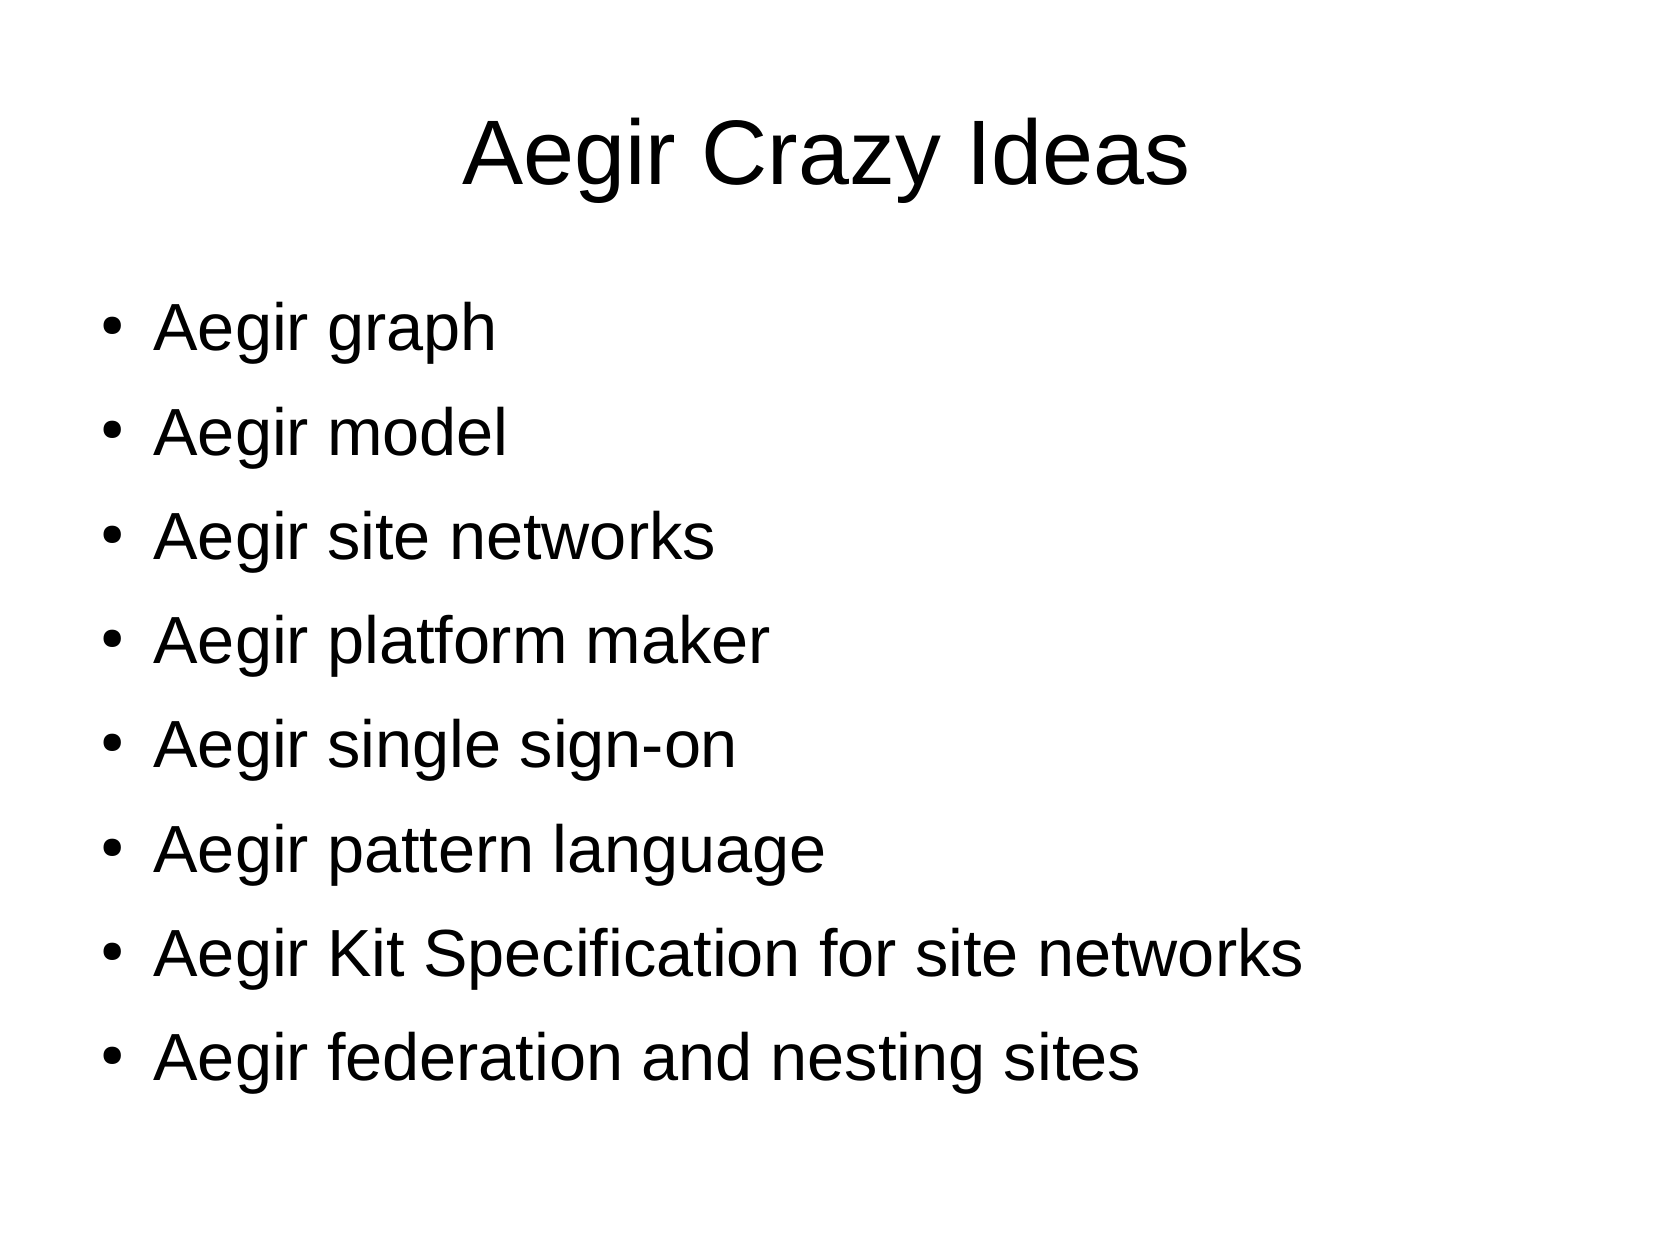

# Aegir Crazy Ideas
Aegir graph
Aegir model
Aegir site networks
Aegir platform maker
Aegir single sign-on
Aegir pattern language
Aegir Kit Specification for site networks
Aegir federation and nesting sites